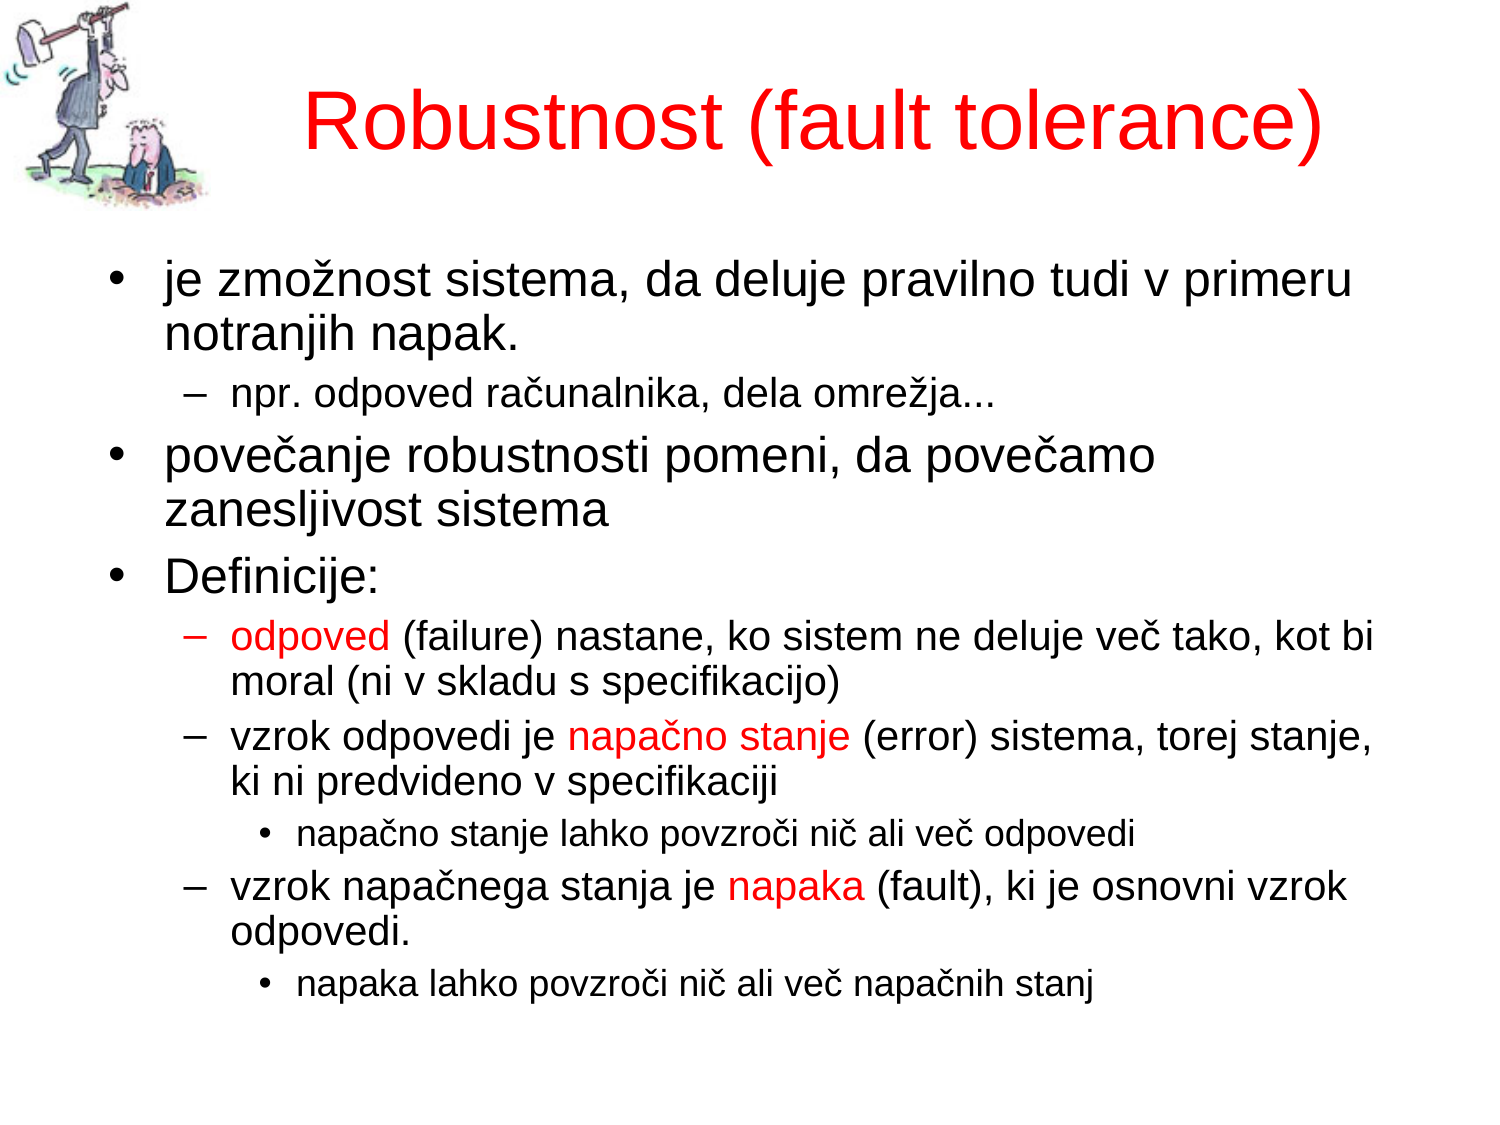

# Robustnost (fault tolerance)
je zmožnost sistema, da deluje pravilno tudi v primeru notranjih napak.
npr. odpoved računalnika, dela omrežja...
povečanje robustnosti pomeni, da povečamo zanesljivost sistema
Definicije:
odpoved (failure) nastane, ko sistem ne deluje več tako, kot bi moral (ni v skladu s specifikacijo)
vzrok odpovedi je napačno stanje (error) sistema, torej stanje, ki ni predvideno v specifikaciji
napačno stanje lahko povzroči nič ali več odpovedi
vzrok napačnega stanja je napaka (fault), ki je osnovni vzrok odpovedi.
napaka lahko povzroči nič ali več napačnih stanj